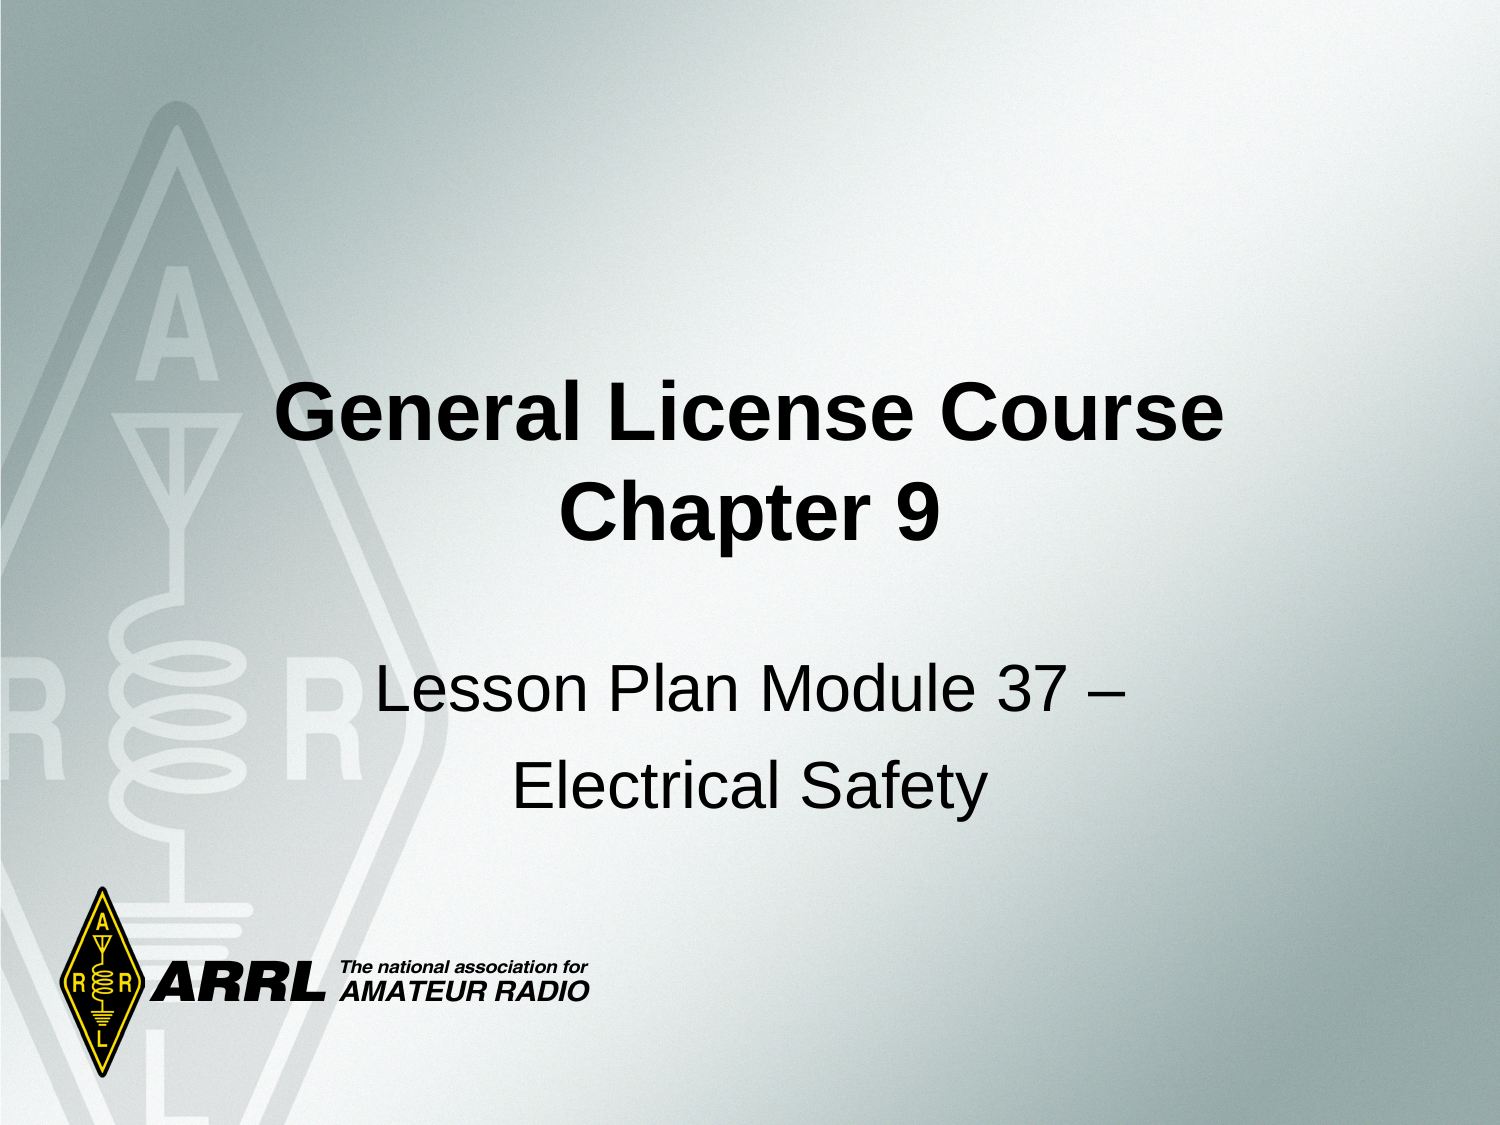

# General License Course Chapter 9
Lesson Plan Module 37 –
Electrical Safety